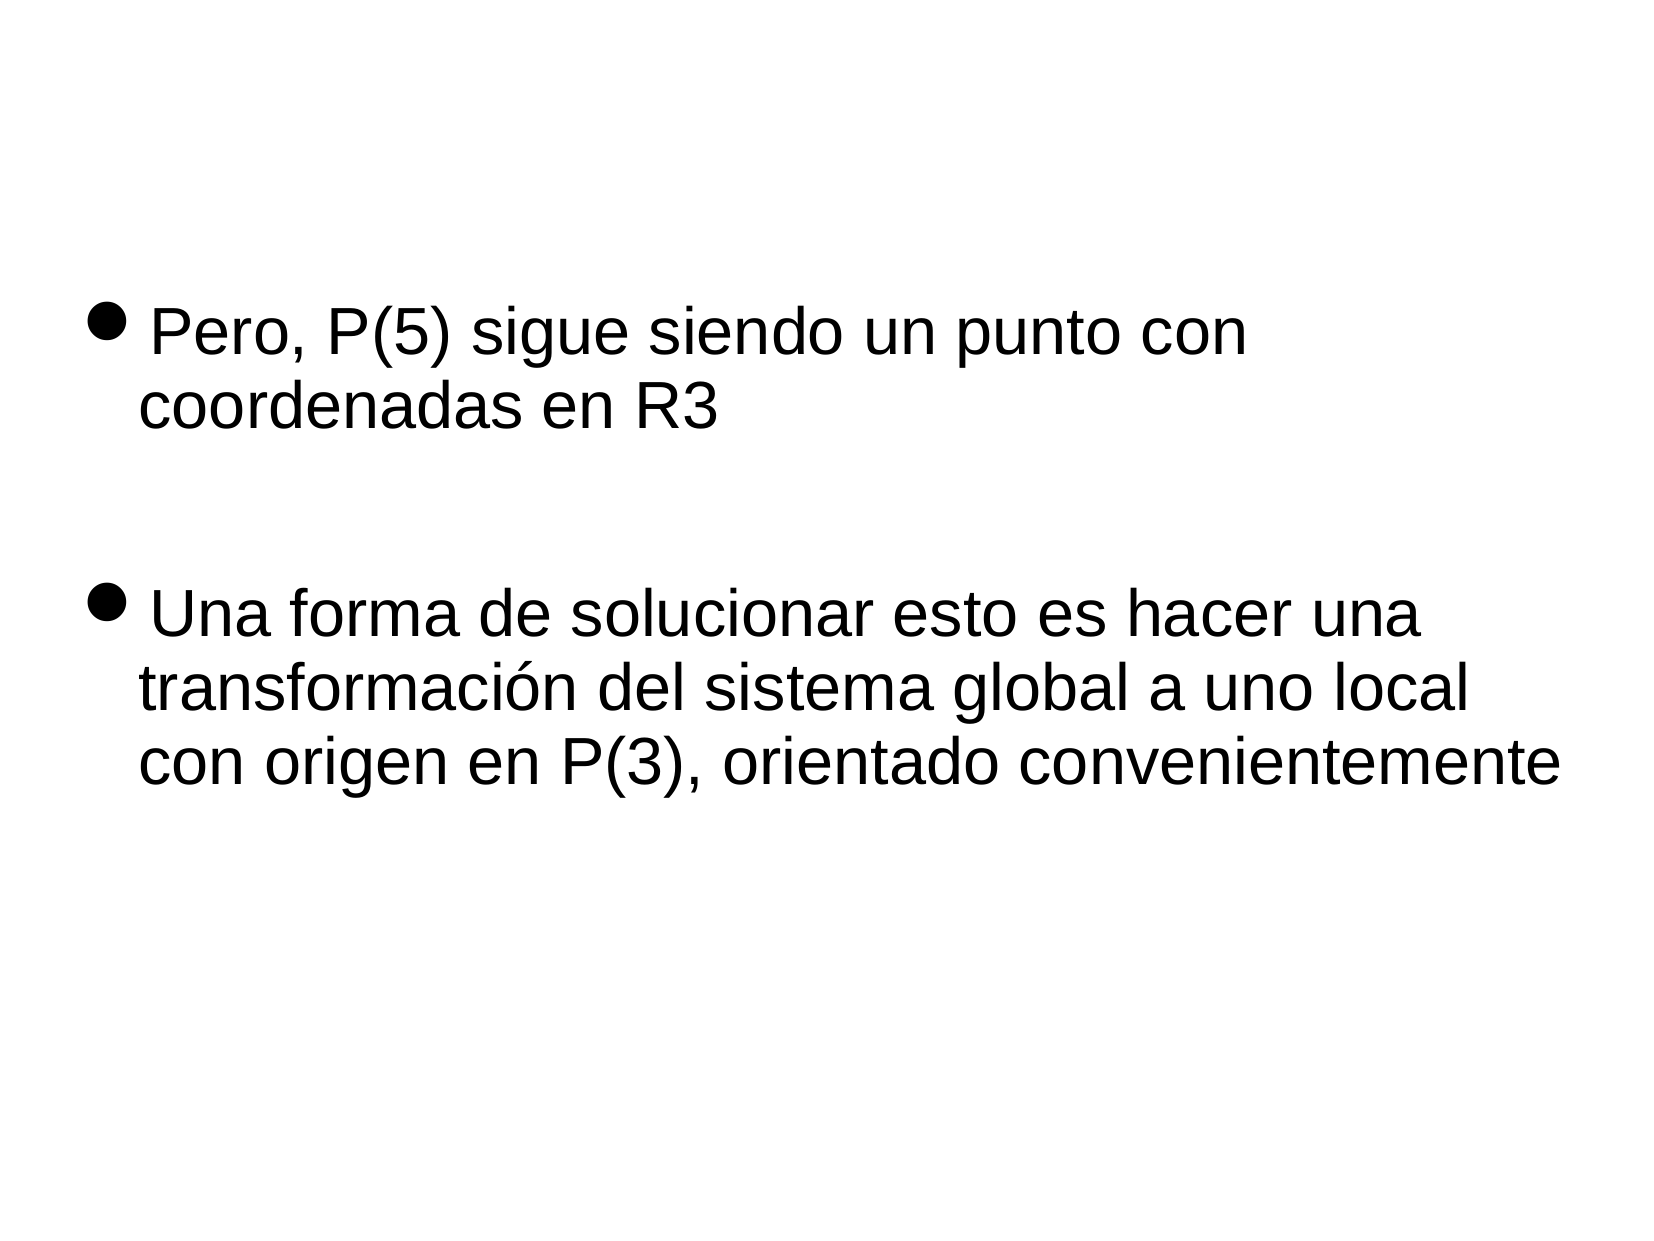

#
Pero, P(5) sigue siendo un punto con coordenadas en R3
Una forma de solucionar esto es hacer una transformación del sistema global a uno local con origen en P(3), orientado convenientemente